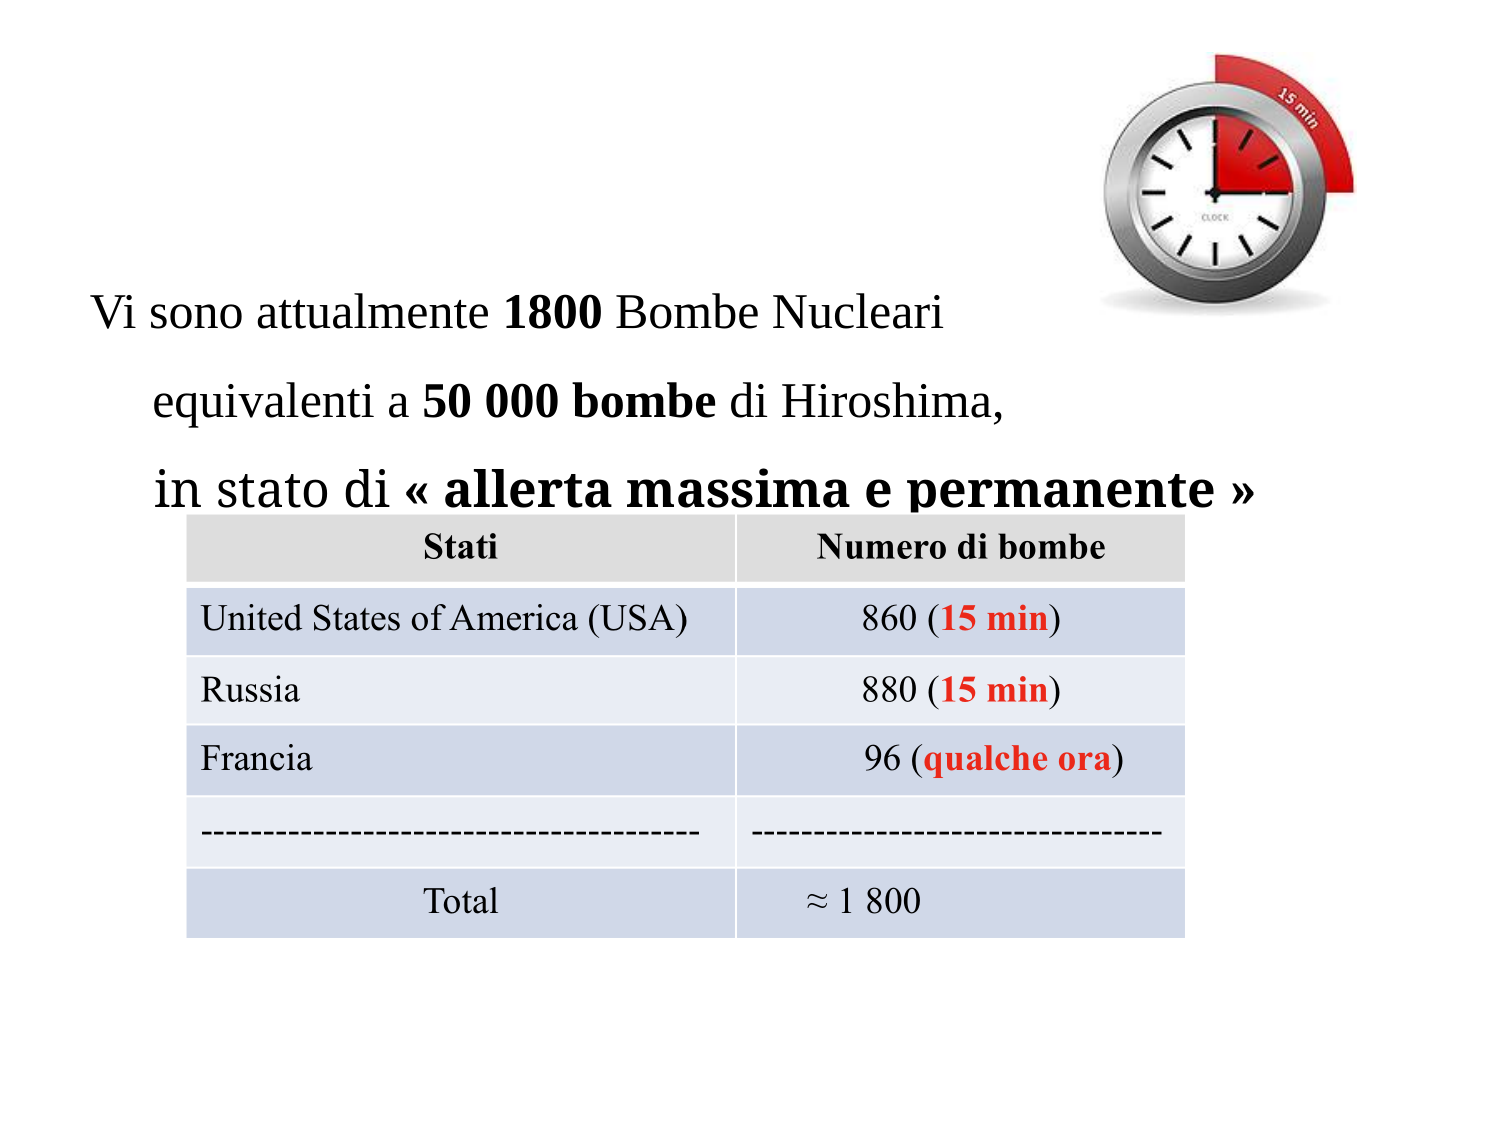

# Vi sono attualmente 1800 Bombe Nucleari
 equivalenti a 50 000 bombe di Hiroshima,
 in stato di « allerta massima e permanente »